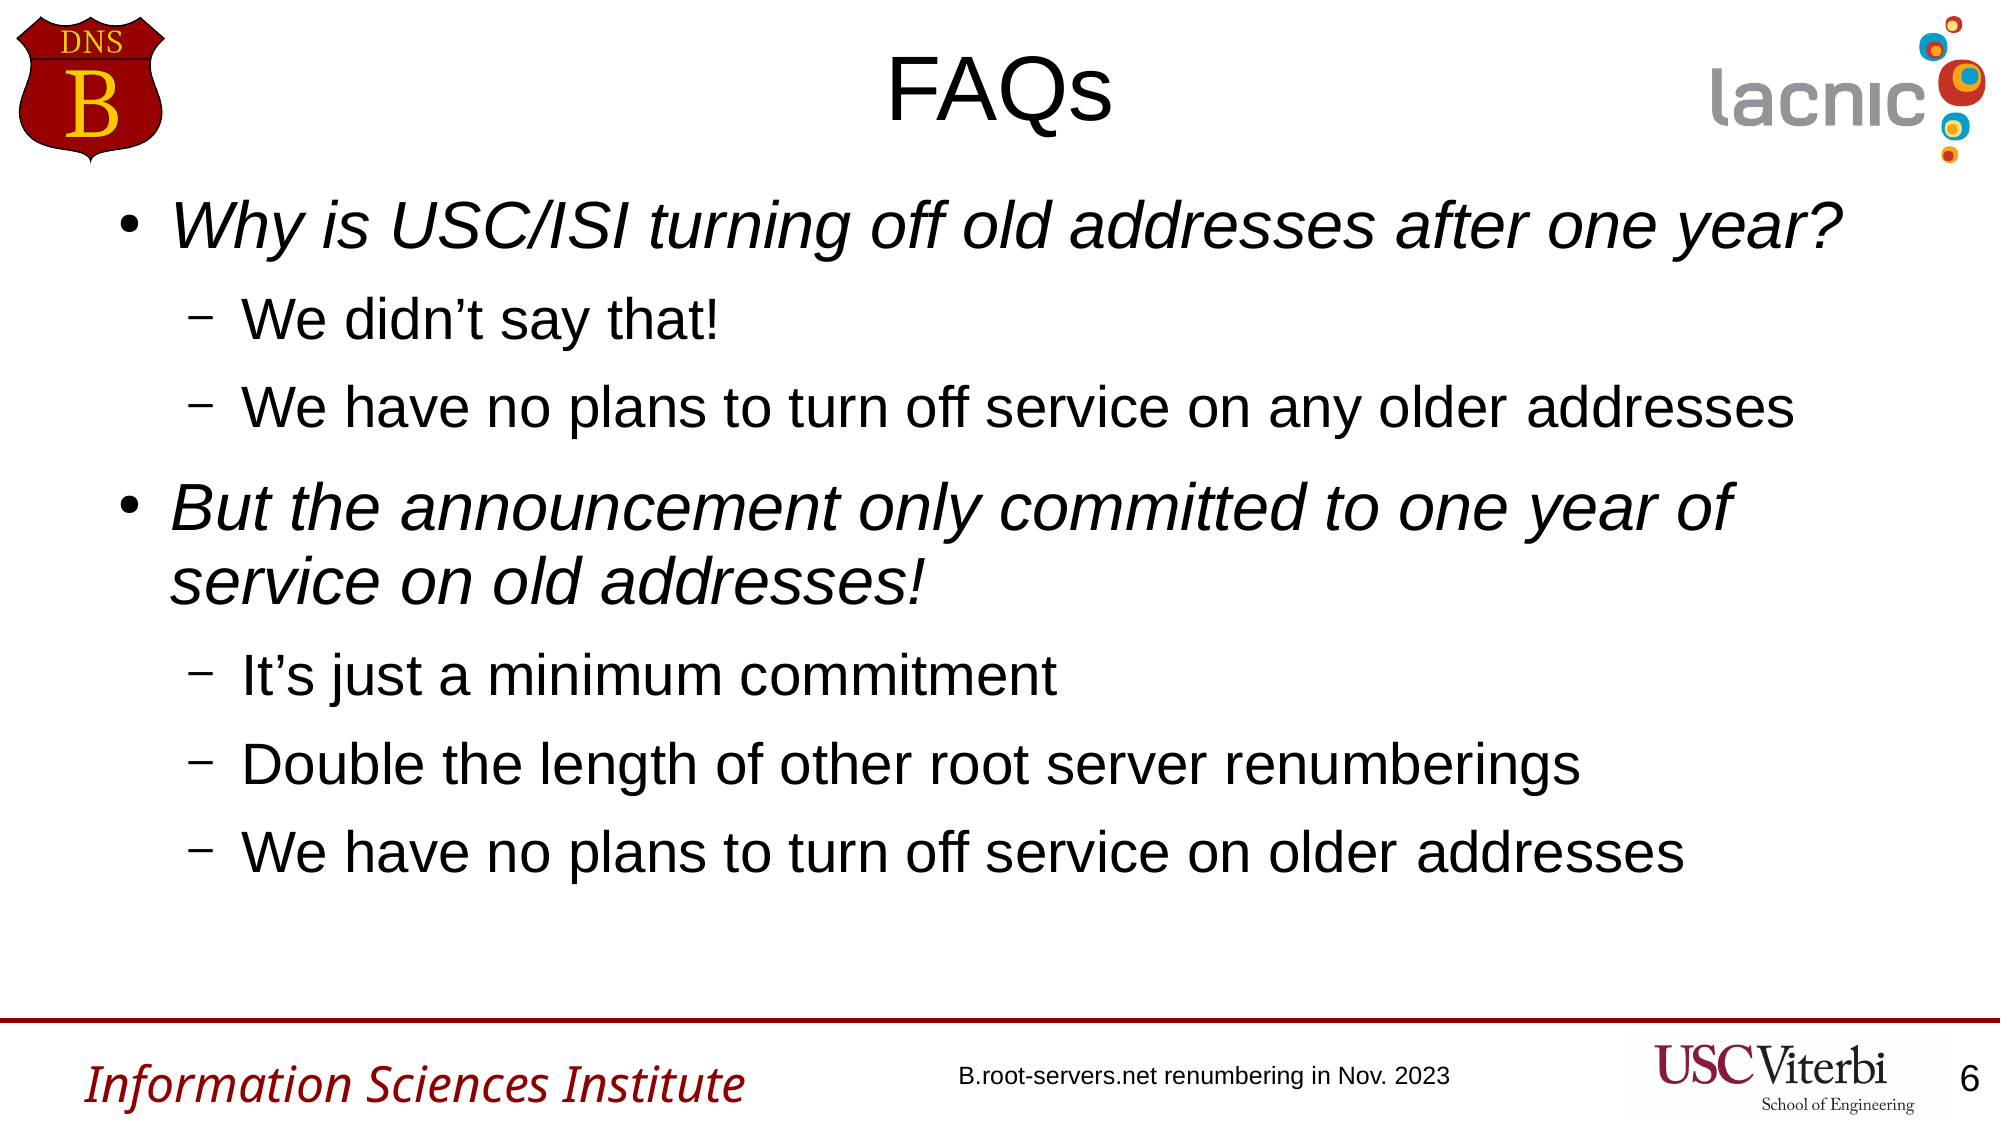

# FAQs
Why is USC/ISI turning off old addresses after one year?
We didn’t say that!
We have no plans to turn off service on any older addresses
But the announcement only committed to one year of service on old addresses!
It’s just a minimum commitment
Double the length of other root server renumberings
We have no plans to turn off service on older addresses